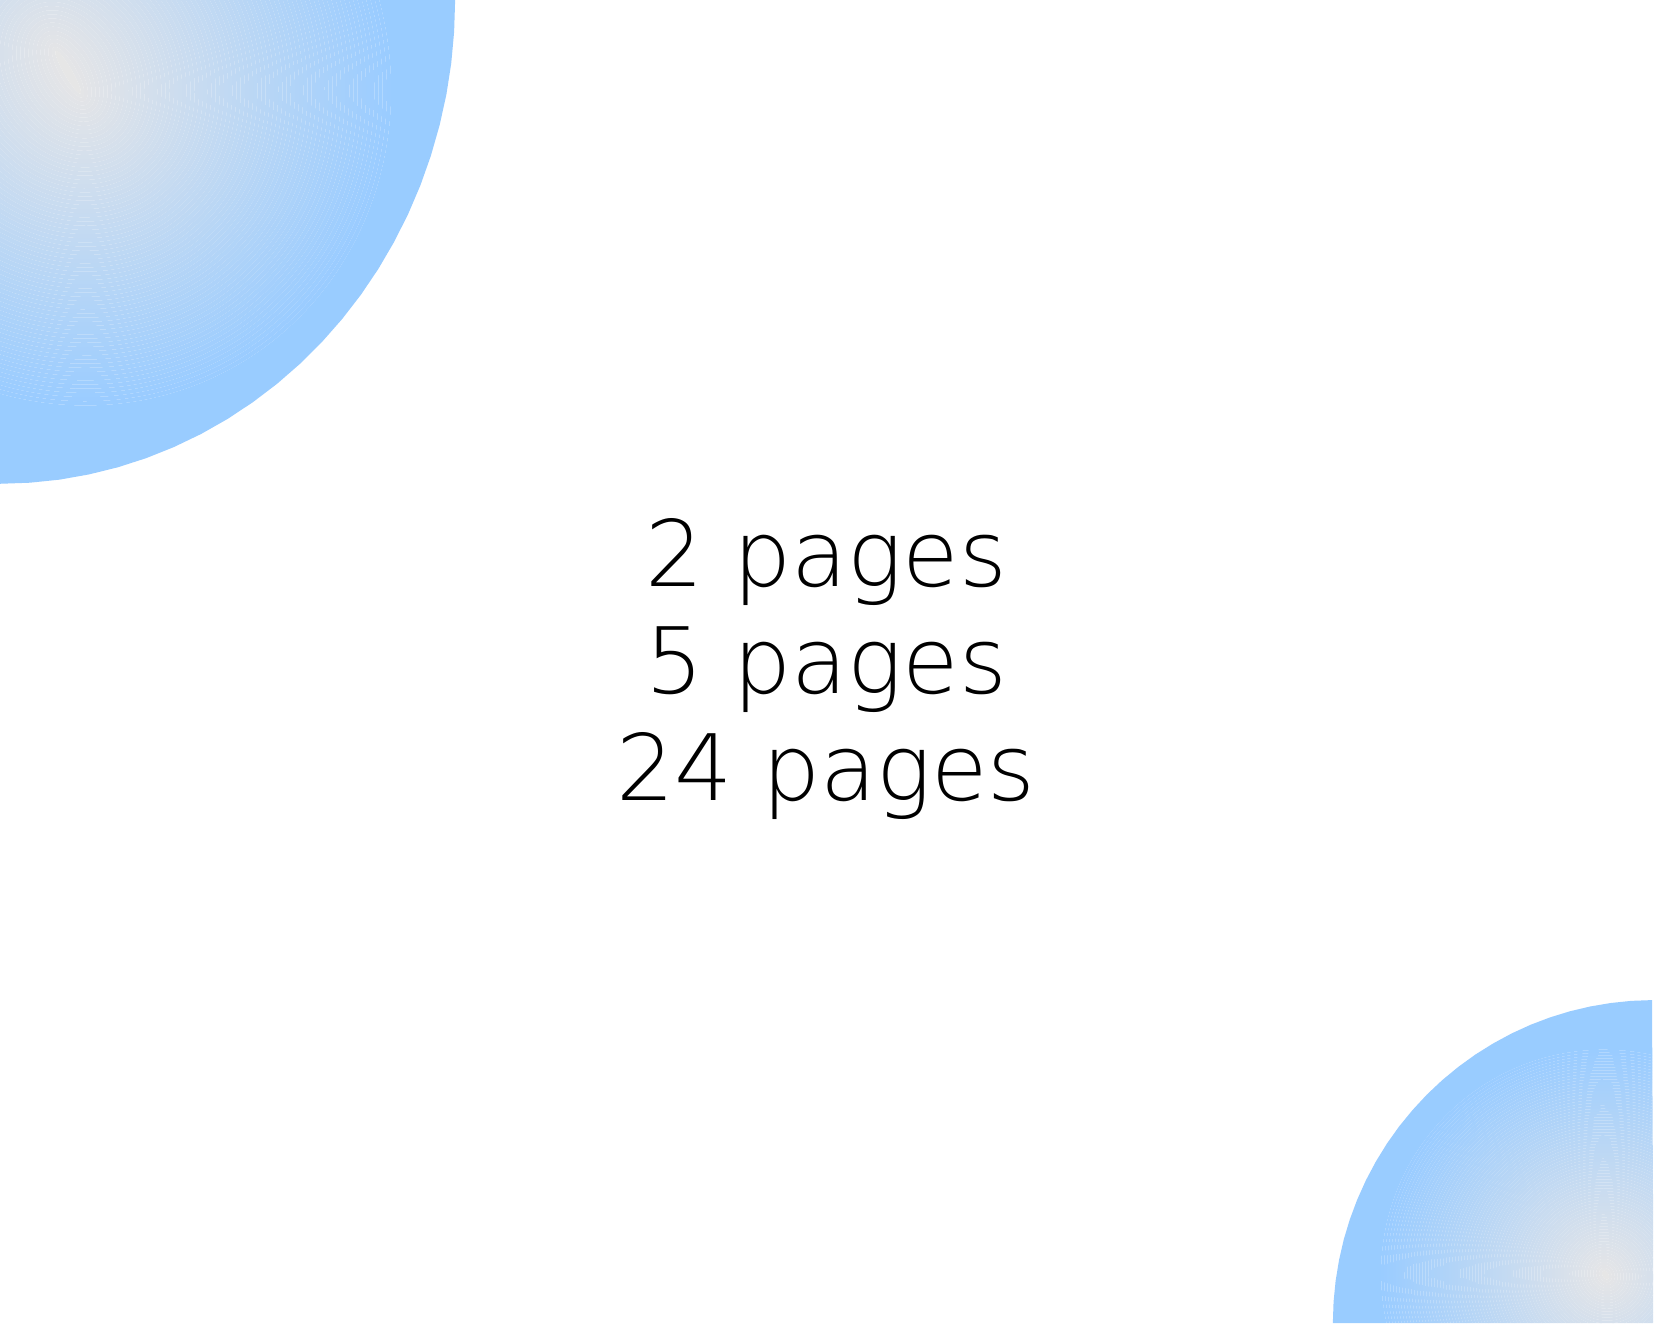

# 2 pages
5 pages
24 pages